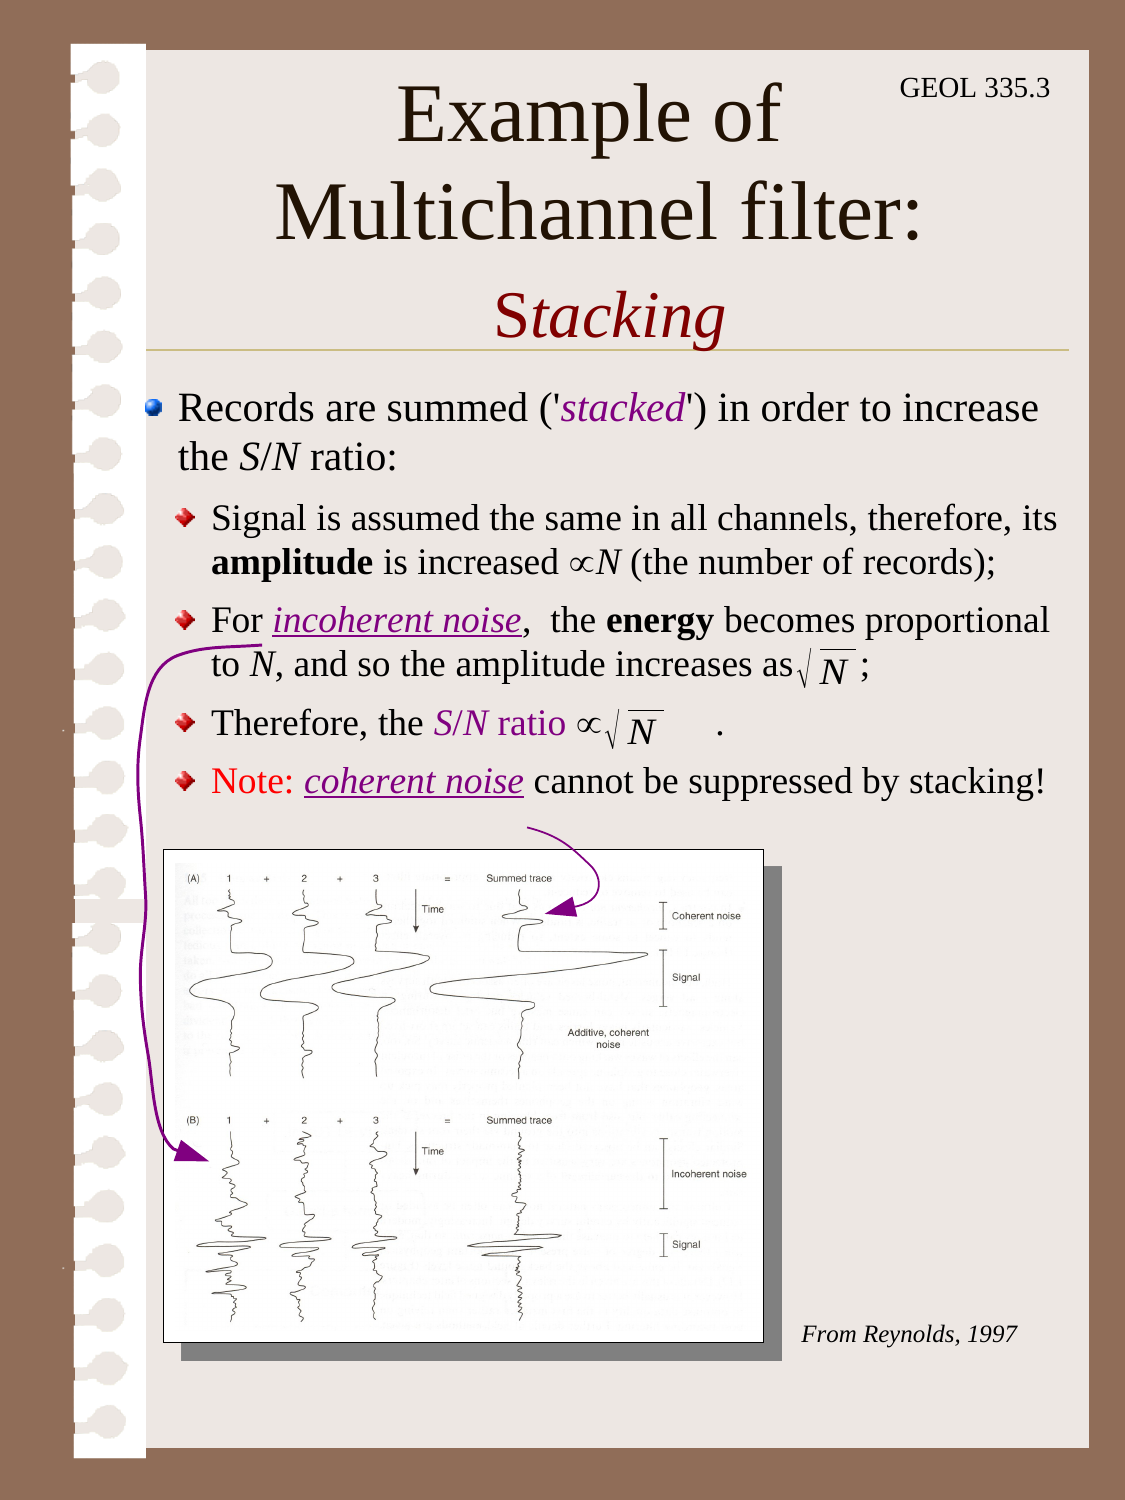

# Example of Multichannel filter: Stacking
Records are summed ('stacked') in order to increase the S/N ratio:
Signal is assumed the same in all channels, therefore, its amplitude is increased N (the number of records);
For incoherent noise, the energy becomes proportional to N, and so the amplitude increases as ;
Therefore, the S/N ratio  .
Note: coherent noise cannot be suppressed by stacking!
From Reynolds, 1997